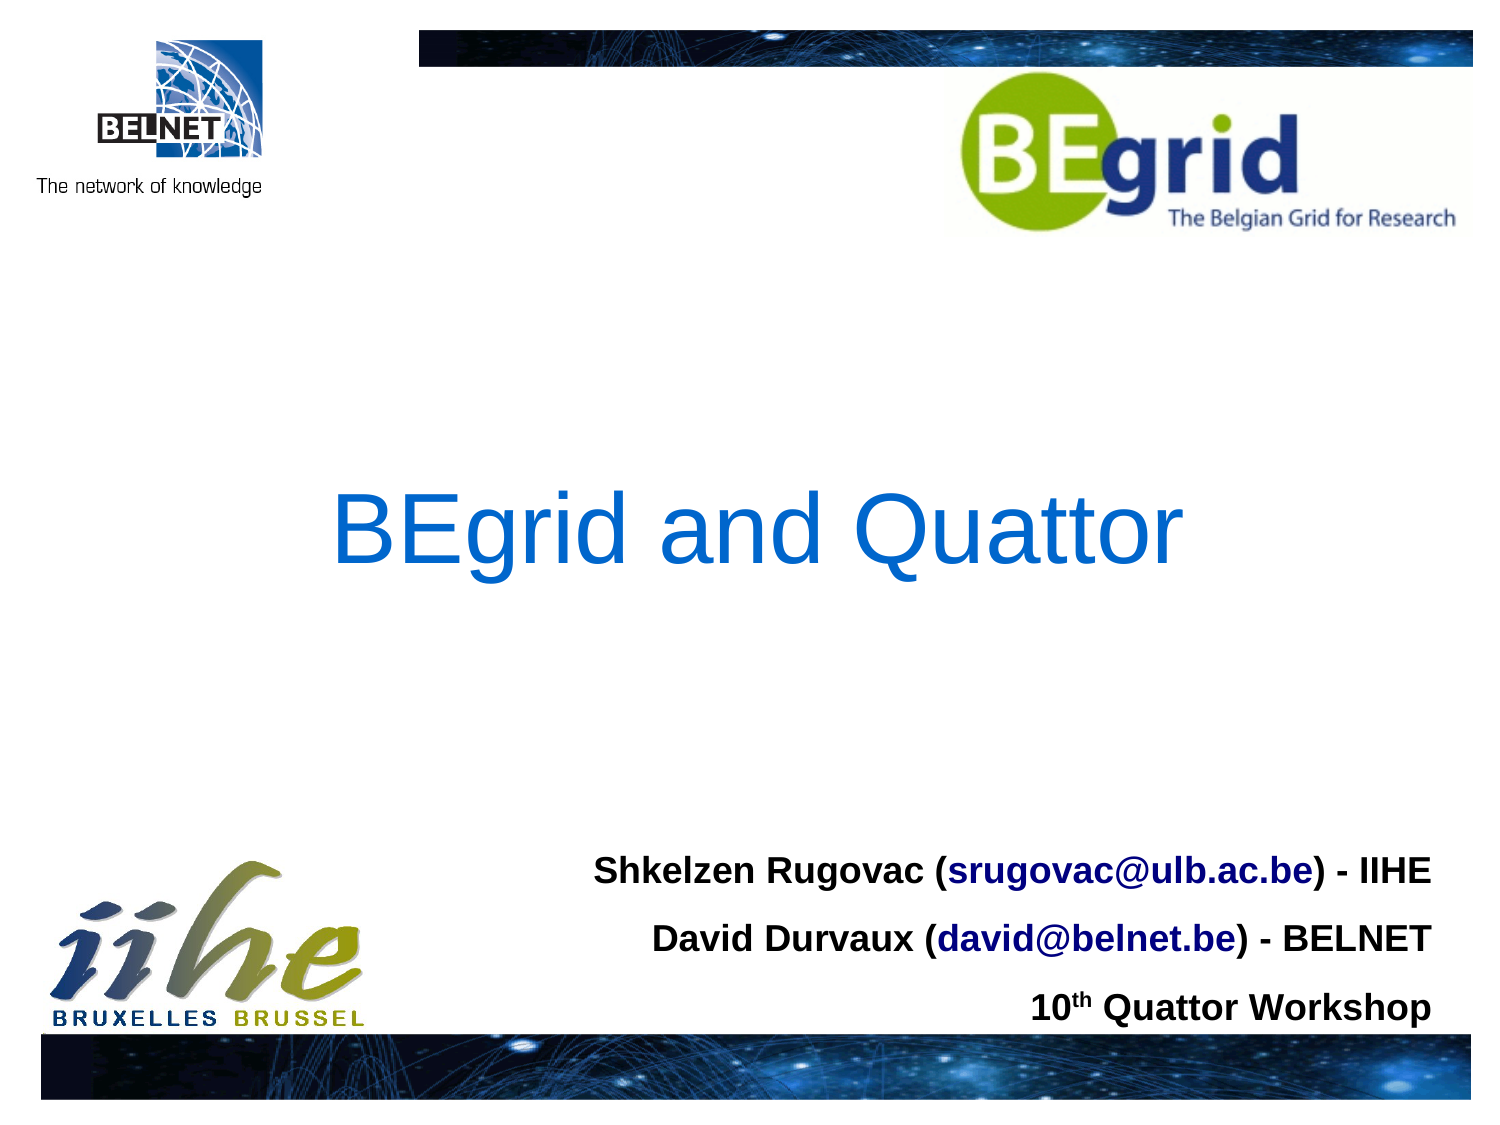

BEgrid and Quattor
Shkelzen Rugovac (srugovac@ulb.ac.be) - IIHE
David Durvaux (david@belnet.be) - BELNET
10th Quattor Workshop